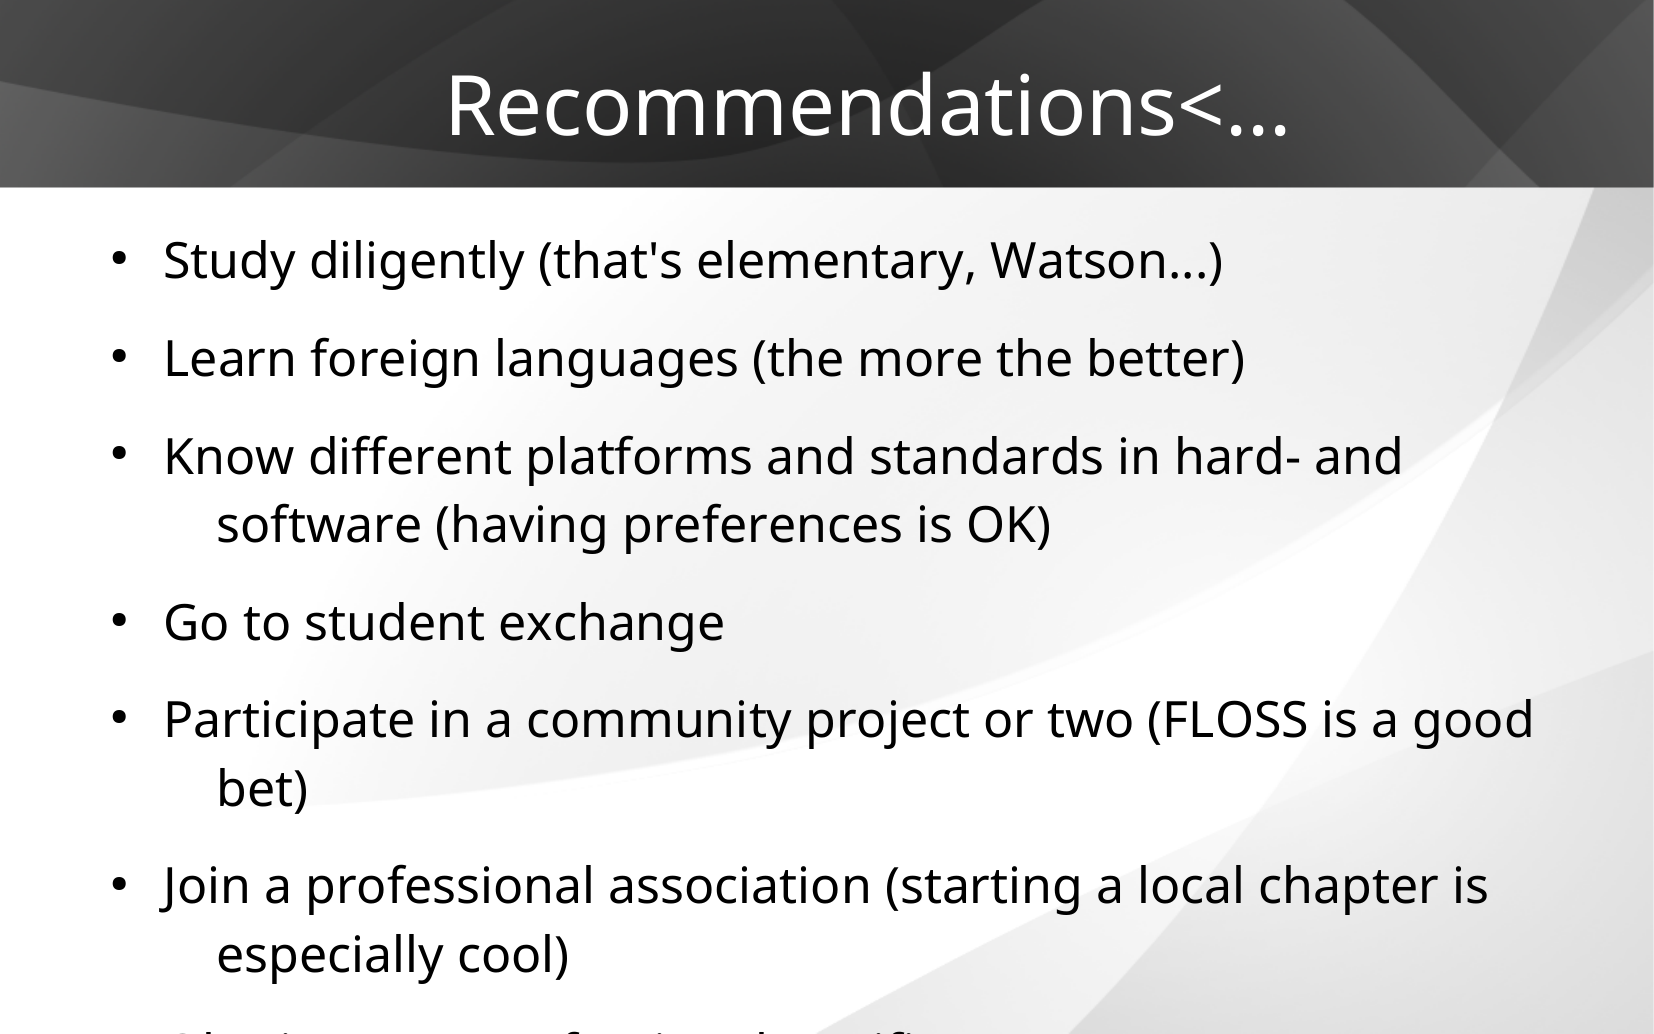

# Recommendations<...
Study diligently (that's elementary, Watson...)
Learn foreign languages (the more the better)
Know different platforms and standards in hard- and software (having preferences is OK)
Go to student exchange
Participate in a community project or two (FLOSS is a good bet)
Join a professional association (starting a local chapter is especially cool)
Obtain some professional certificates